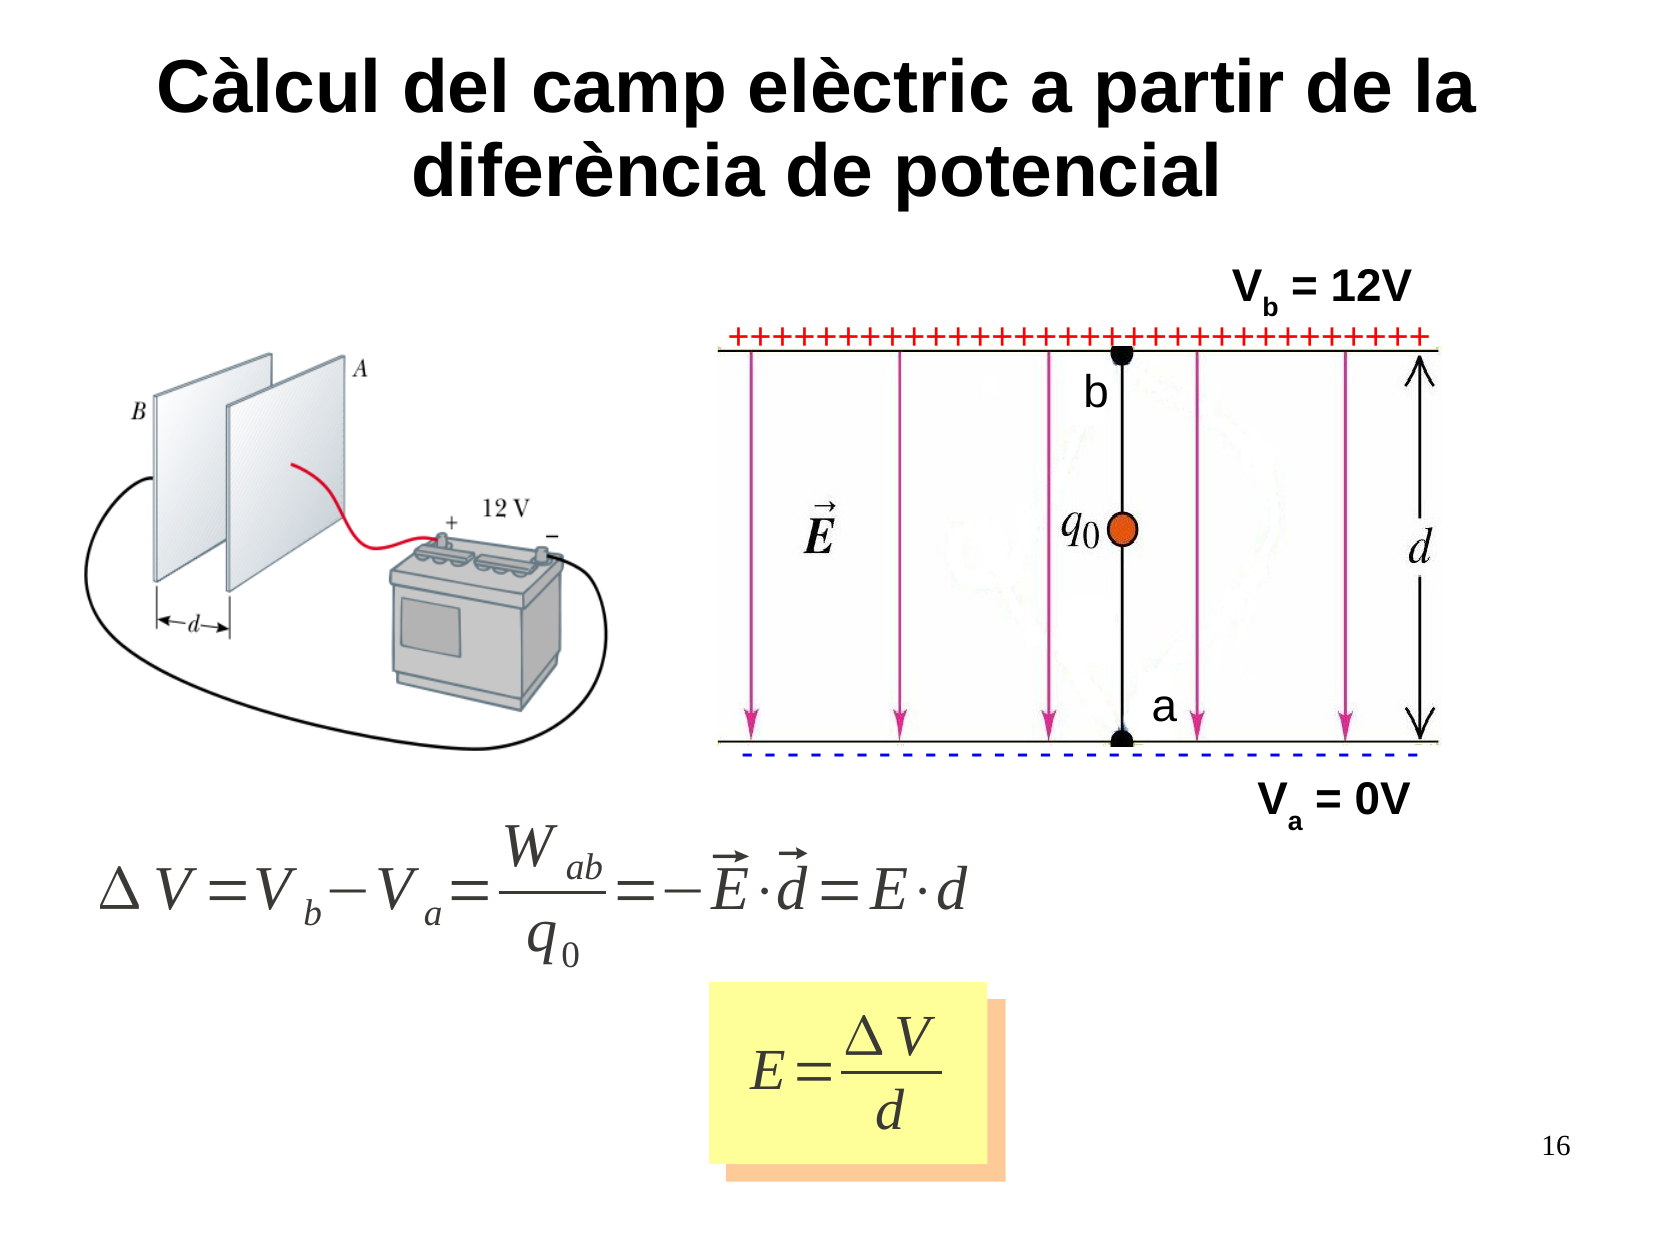

Càlcul del camp elèctric a partir de la diferència de potencial
Vb = 12V
++++++++++++++++++++++++++++++++
b
a
- - - - - - - - - - - - - - - - - - - - - - - - - - - - - -
Va = 0V
16